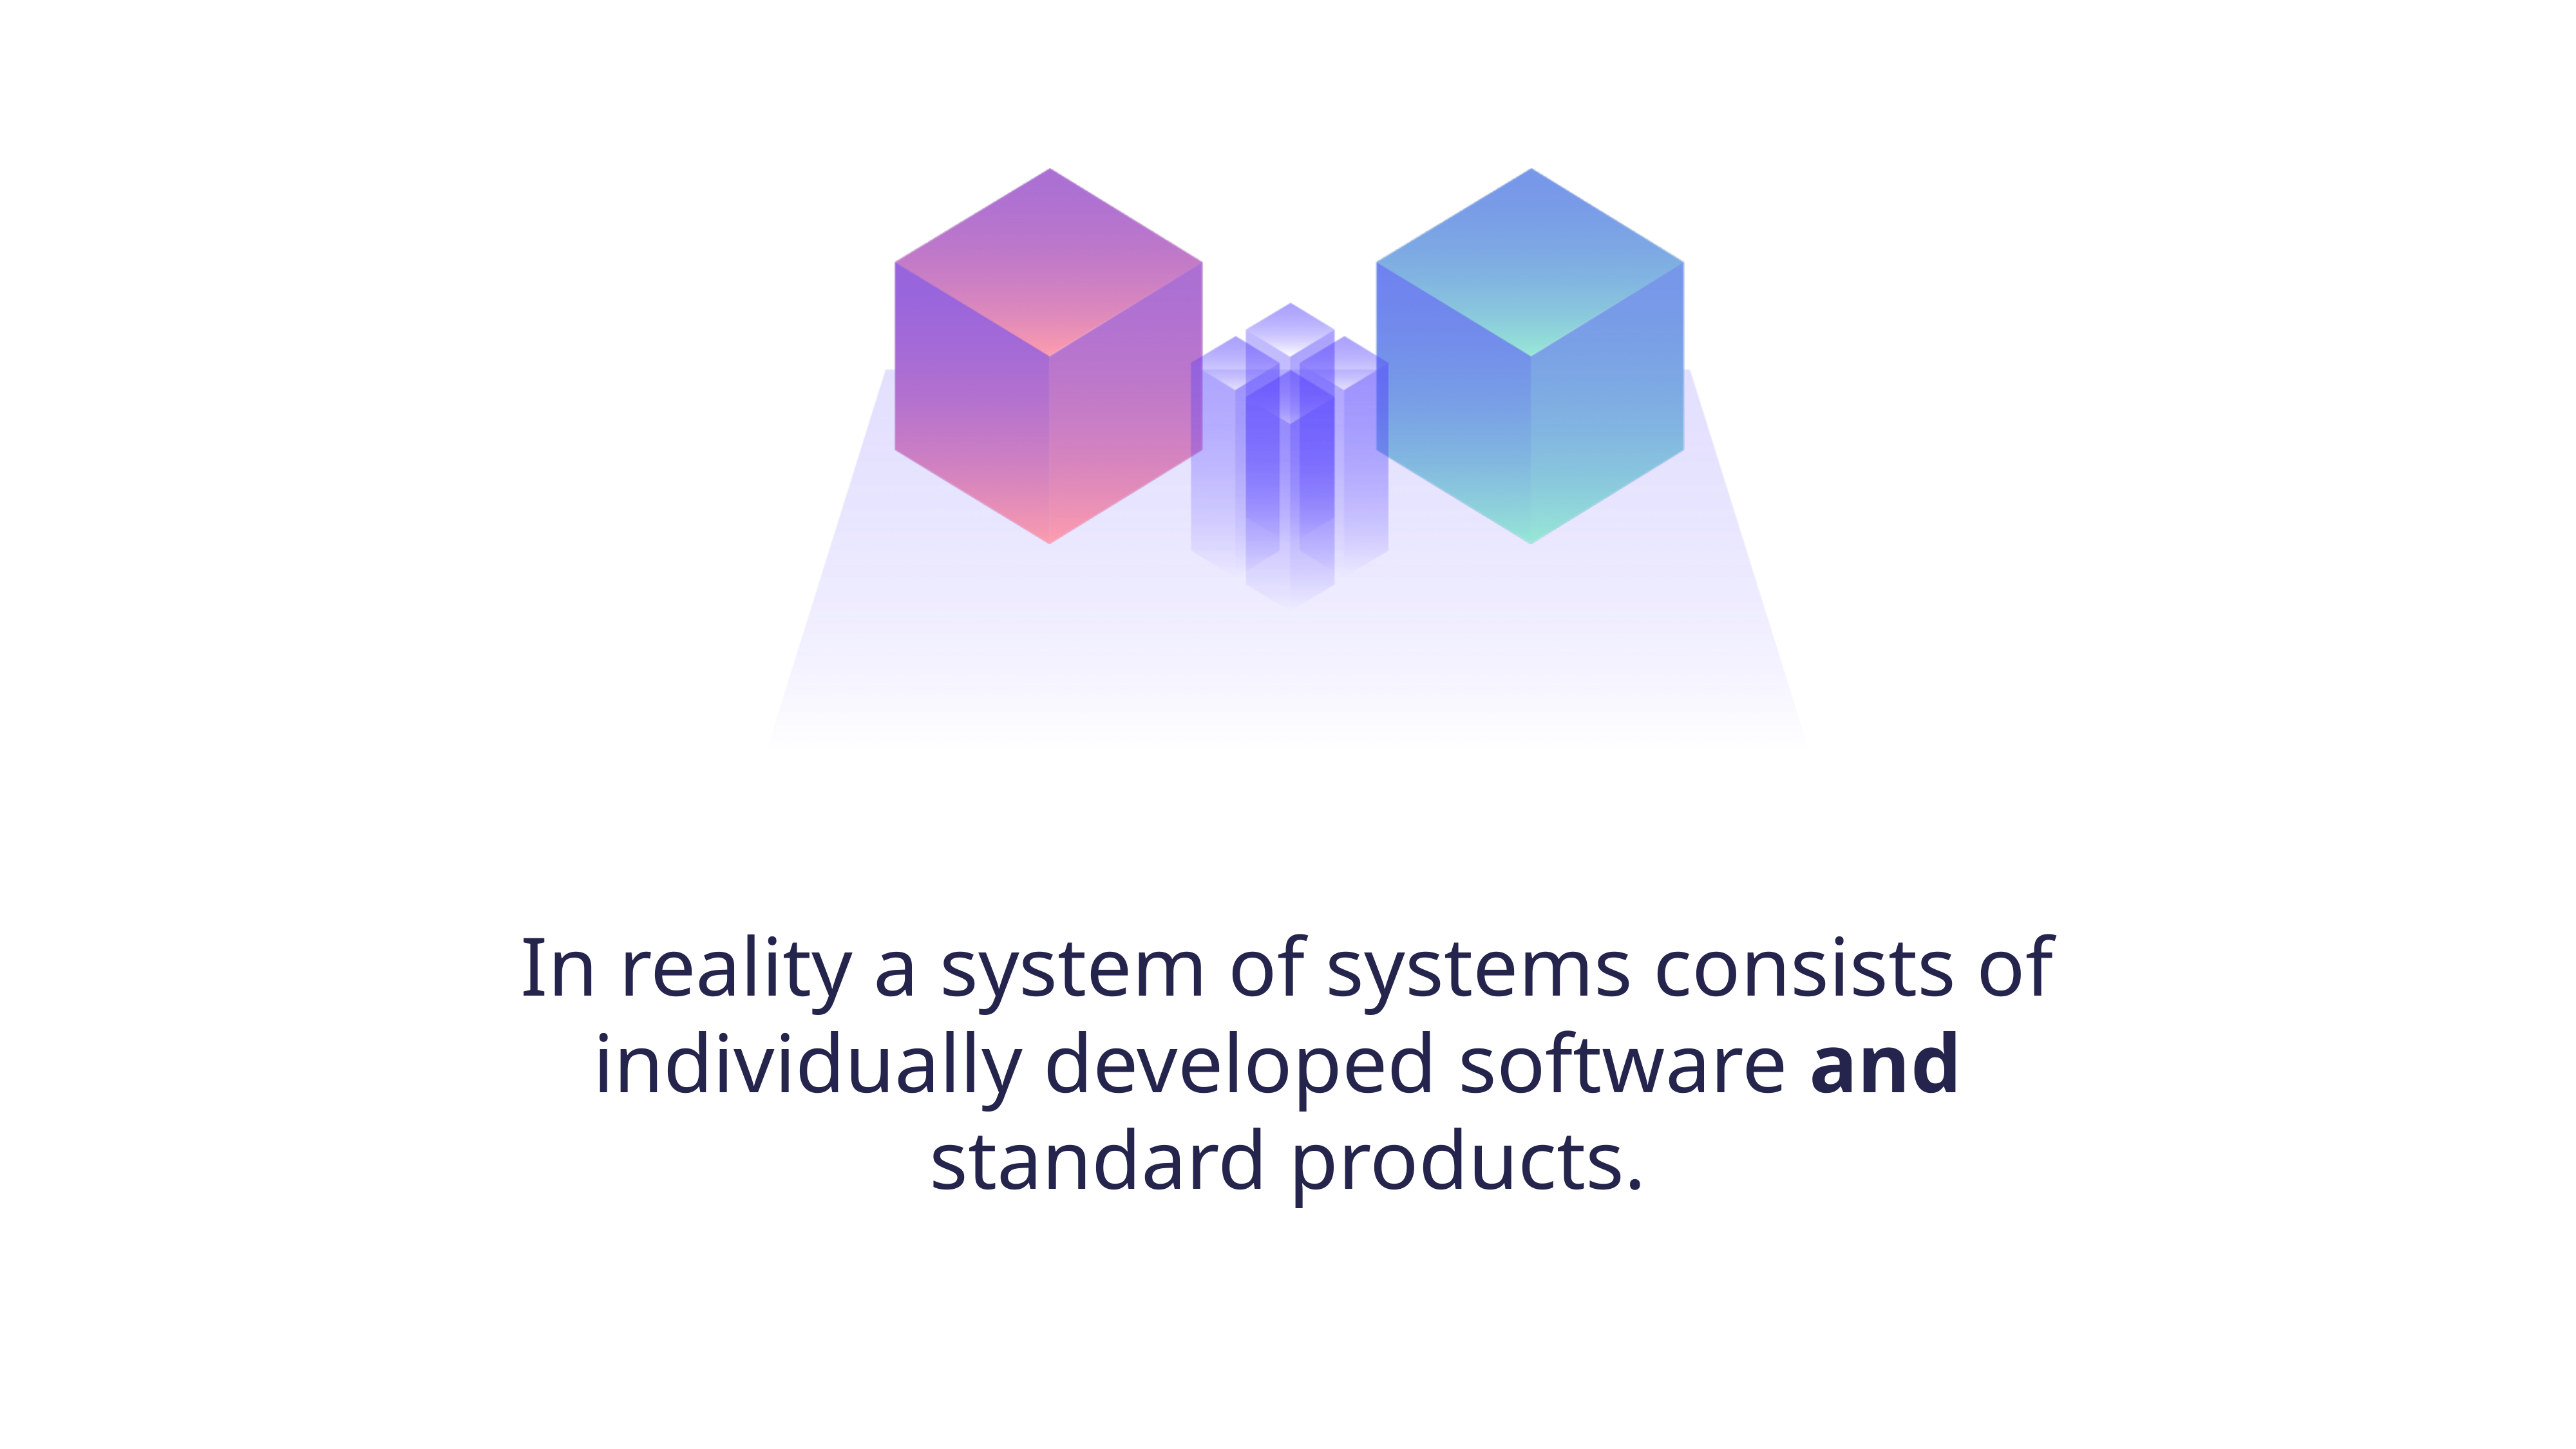

# In reality a system of systems consists of individually developed software and standard products.